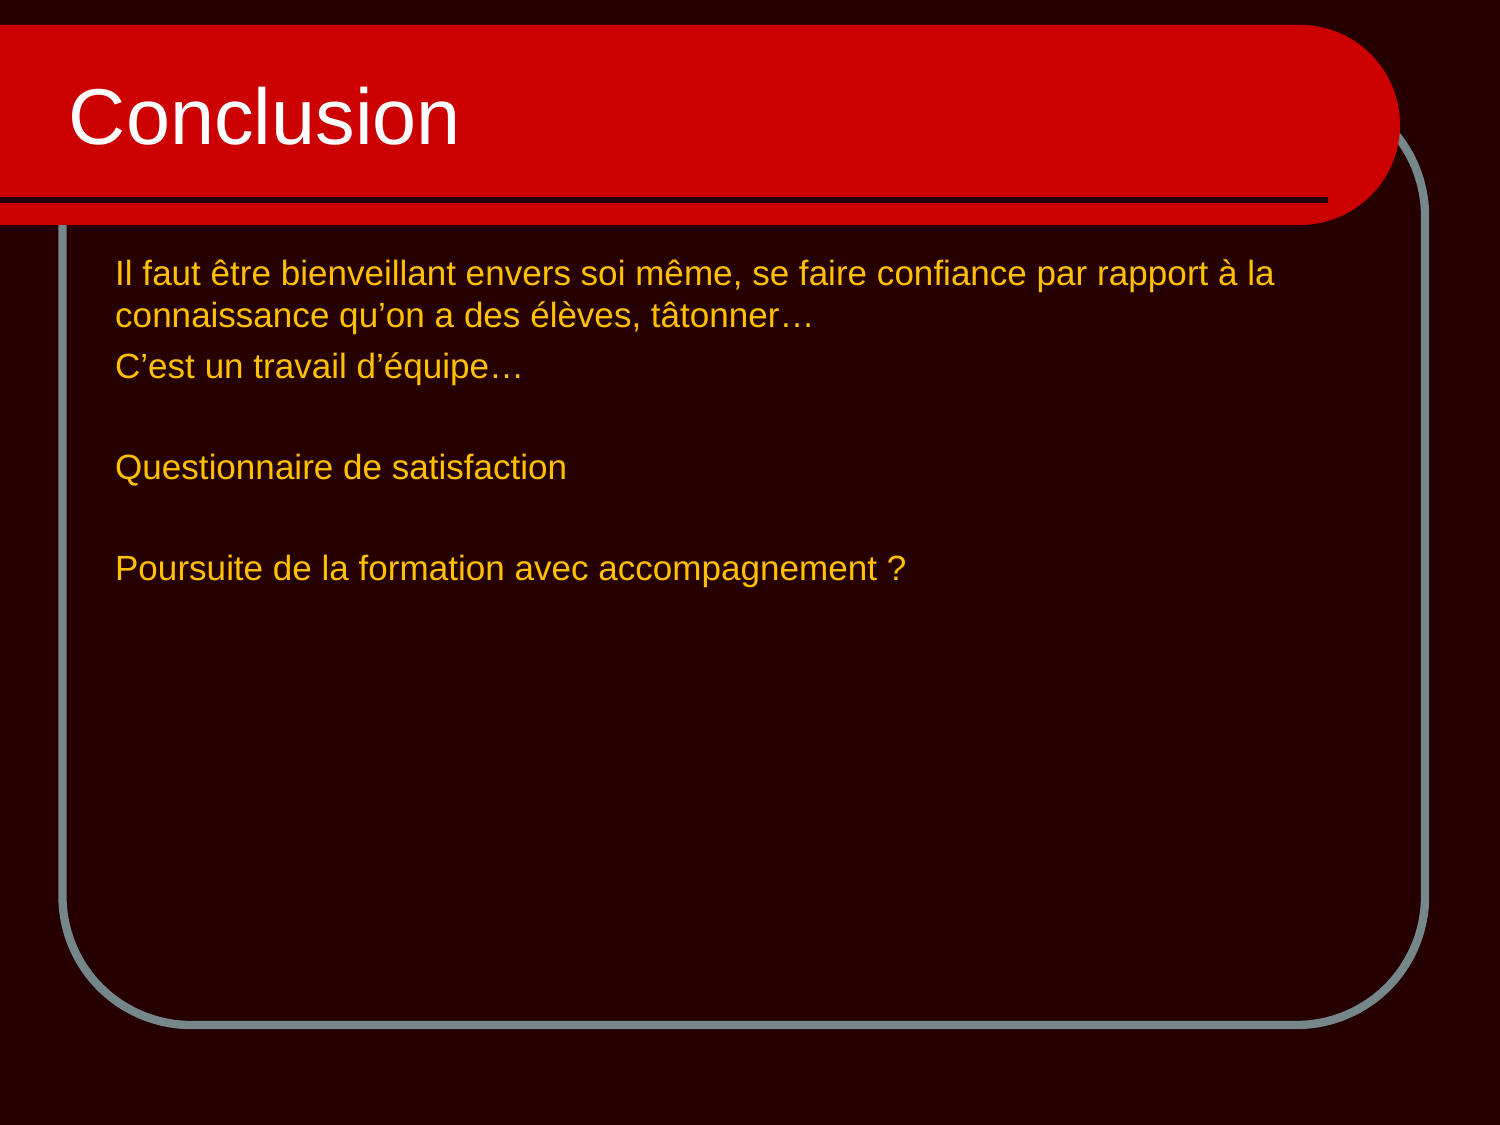

# Conclusion
Il faut être bienveillant envers soi même, se faire confiance par rapport à la connaissance qu’on a des élèves, tâtonner…
C’est un travail d’équipe…
Questionnaire de satisfaction
Poursuite de la formation avec accompagnement ?